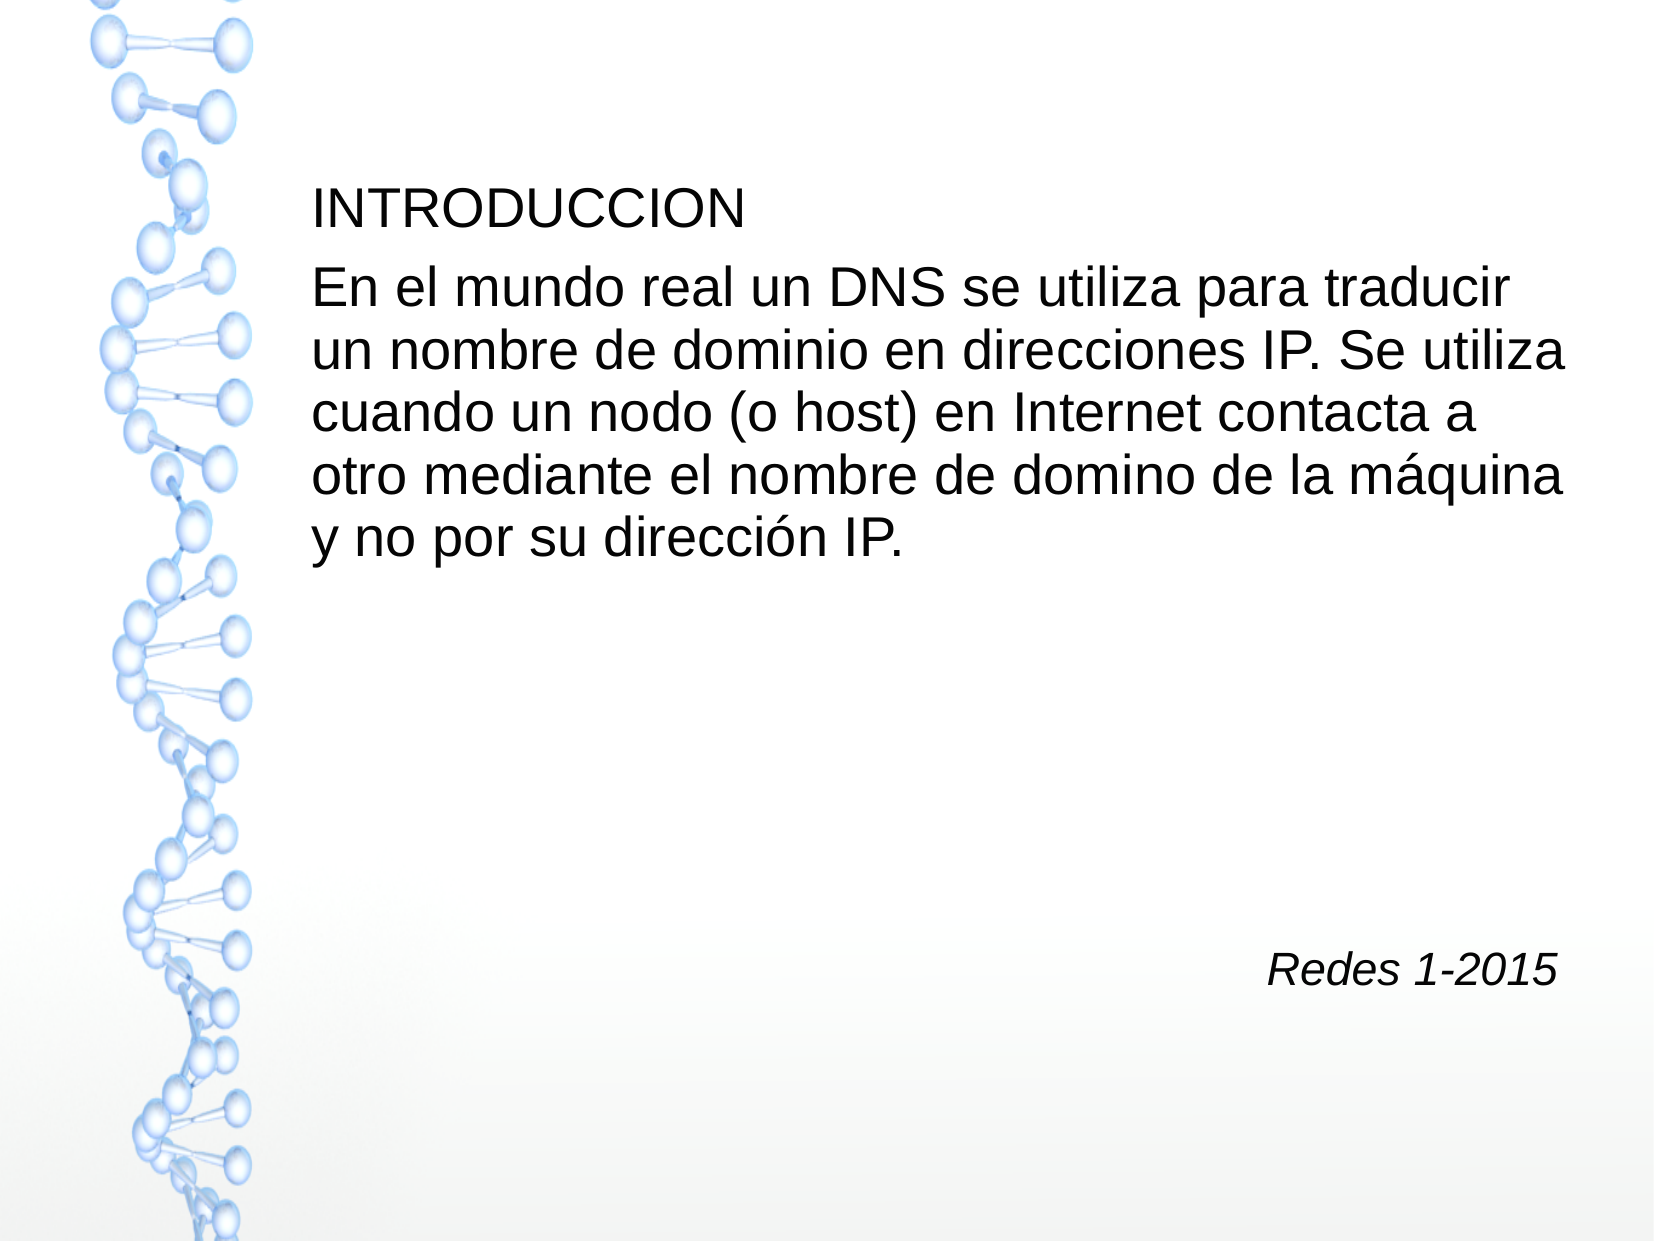

# INTRODUCCION
En el mundo real un DNS se utiliza para traducir un nombre de dominio en direcciones IP. Se utiliza cuando un nodo (o host) en Internet contacta a otro mediante el nombre de domino de la máquina y no por su dirección IP.
Redes 1-2015